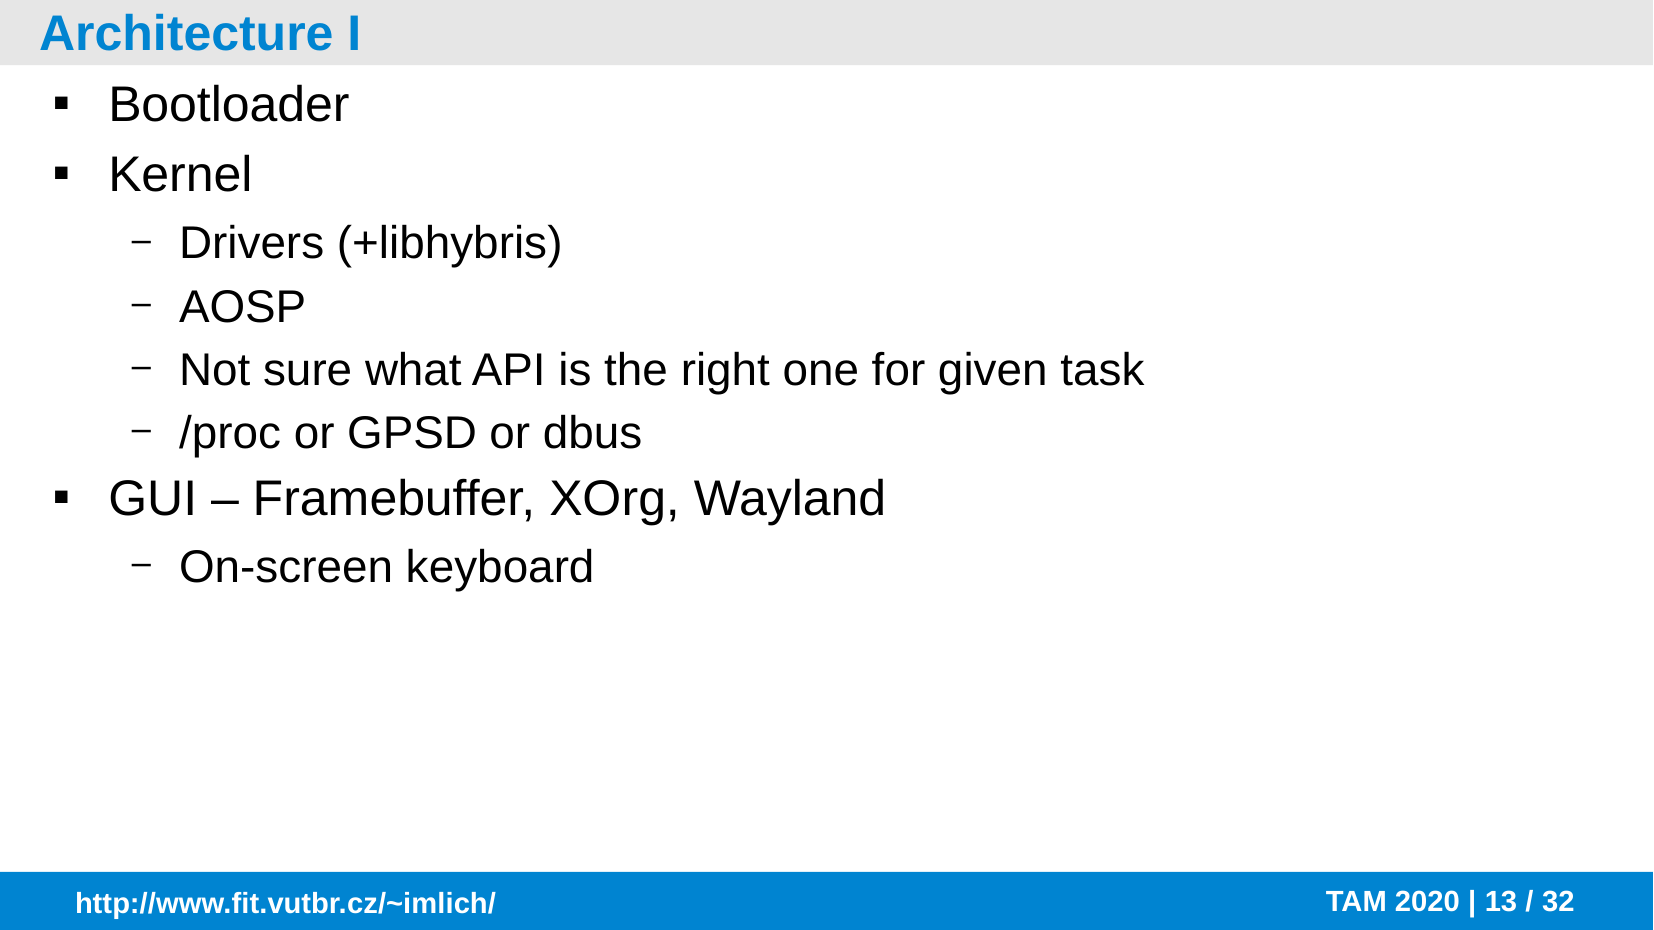

# Architecture I
Bootloader
Kernel
Drivers (+libhybris)
AOSP
Not sure what API is the right one for given task
/proc or GPSD or dbus
GUI – Framebuffer, XOrg, Wayland
On-screen keyboard